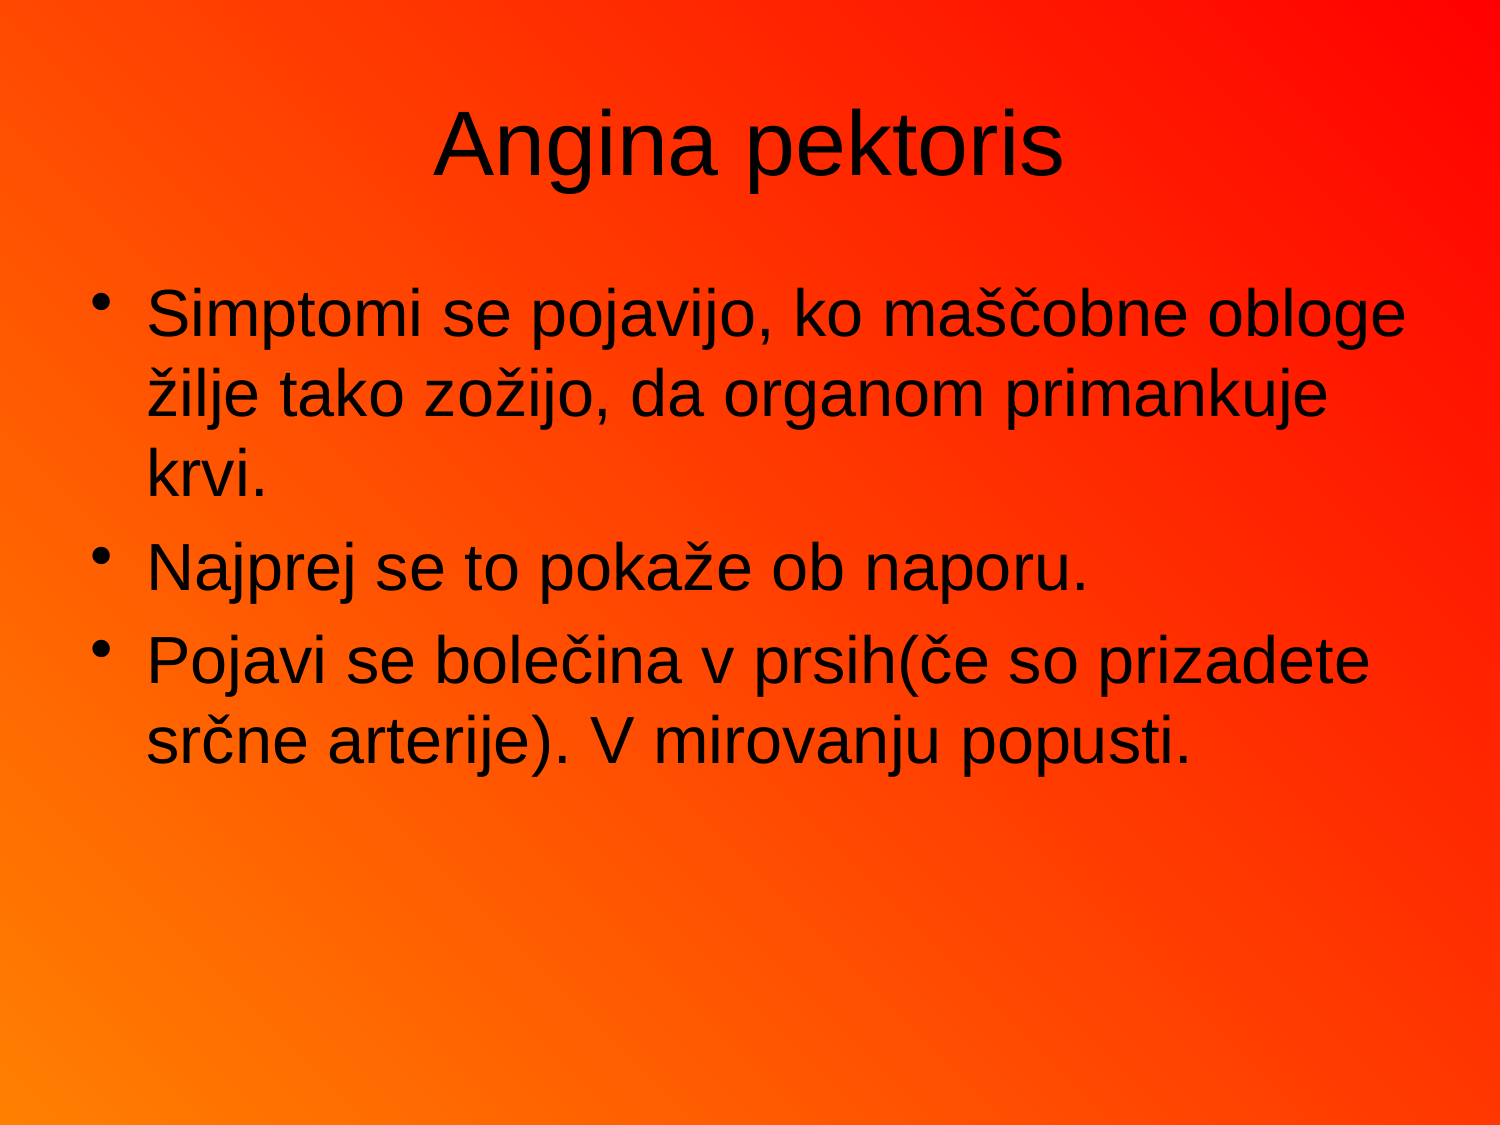

# Angina pektoris
Simptomi se pojavijo, ko maščobne obloge žilje tako zožijo, da organom primankuje krvi.
Najprej se to pokaže ob naporu.
Pojavi se bolečina v prsih(če so prizadete srčne arterije). V mirovanju popusti.